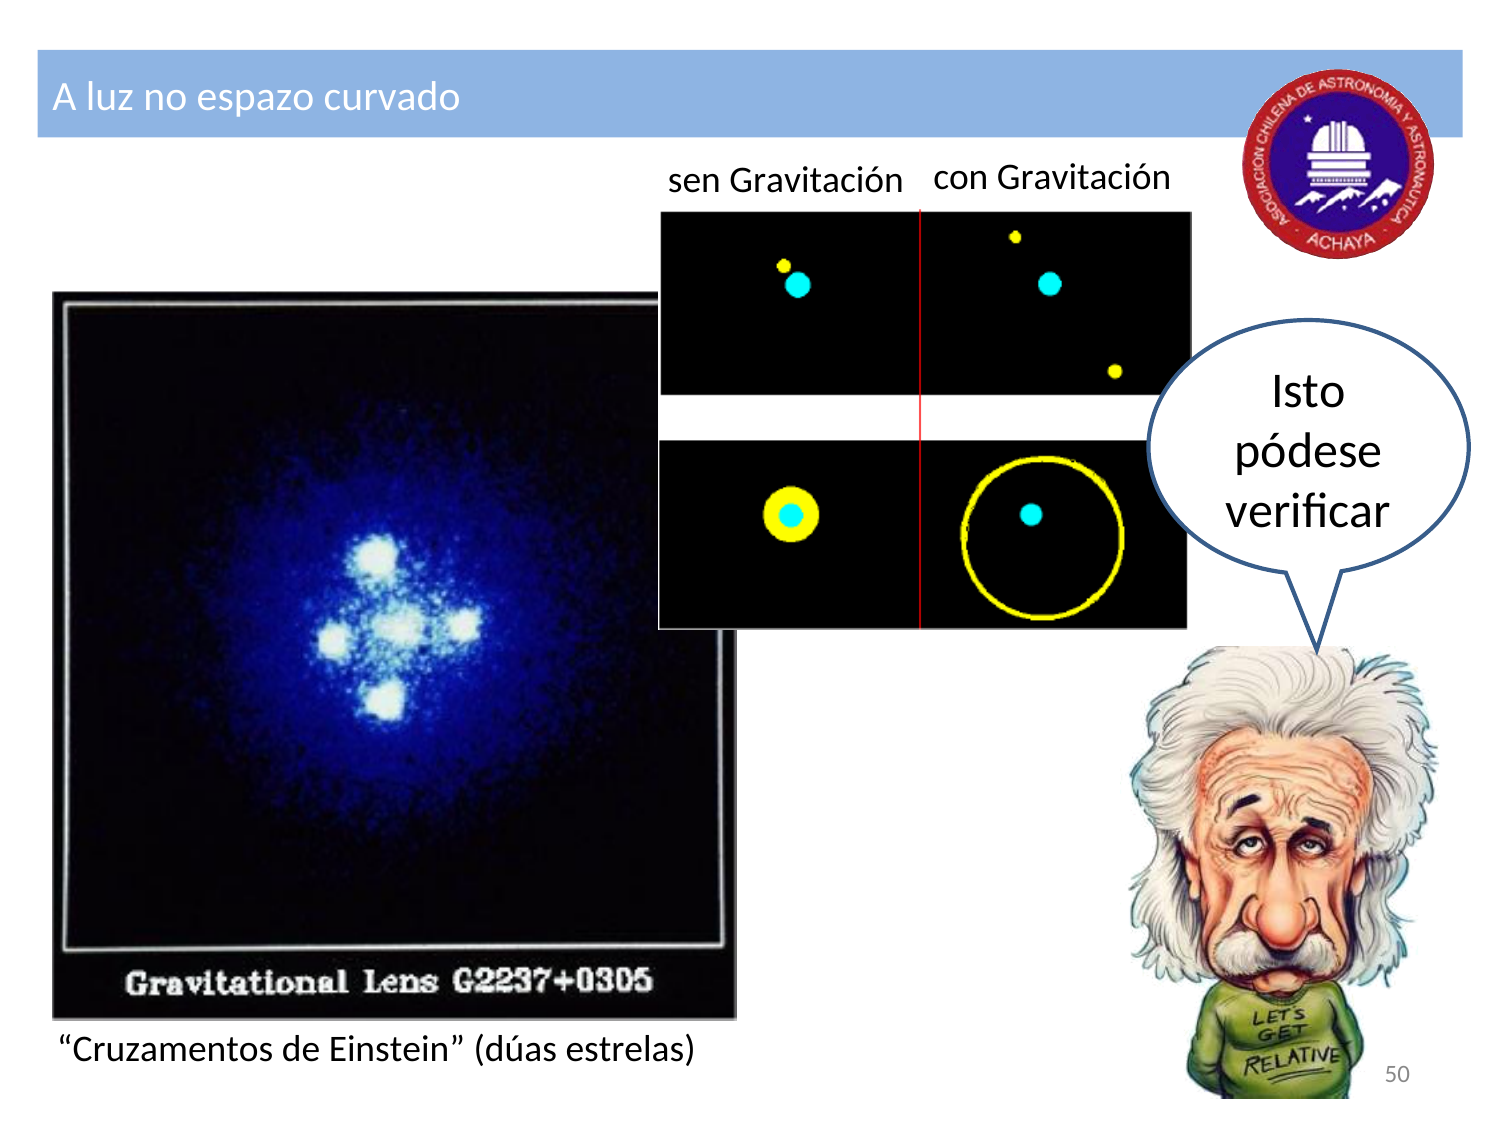

A luz no espazo curvado
con Gravitación
sen Gravitación
Isto pódese verificar
“Cruzamentos de Einstein” (dúas estrelas)